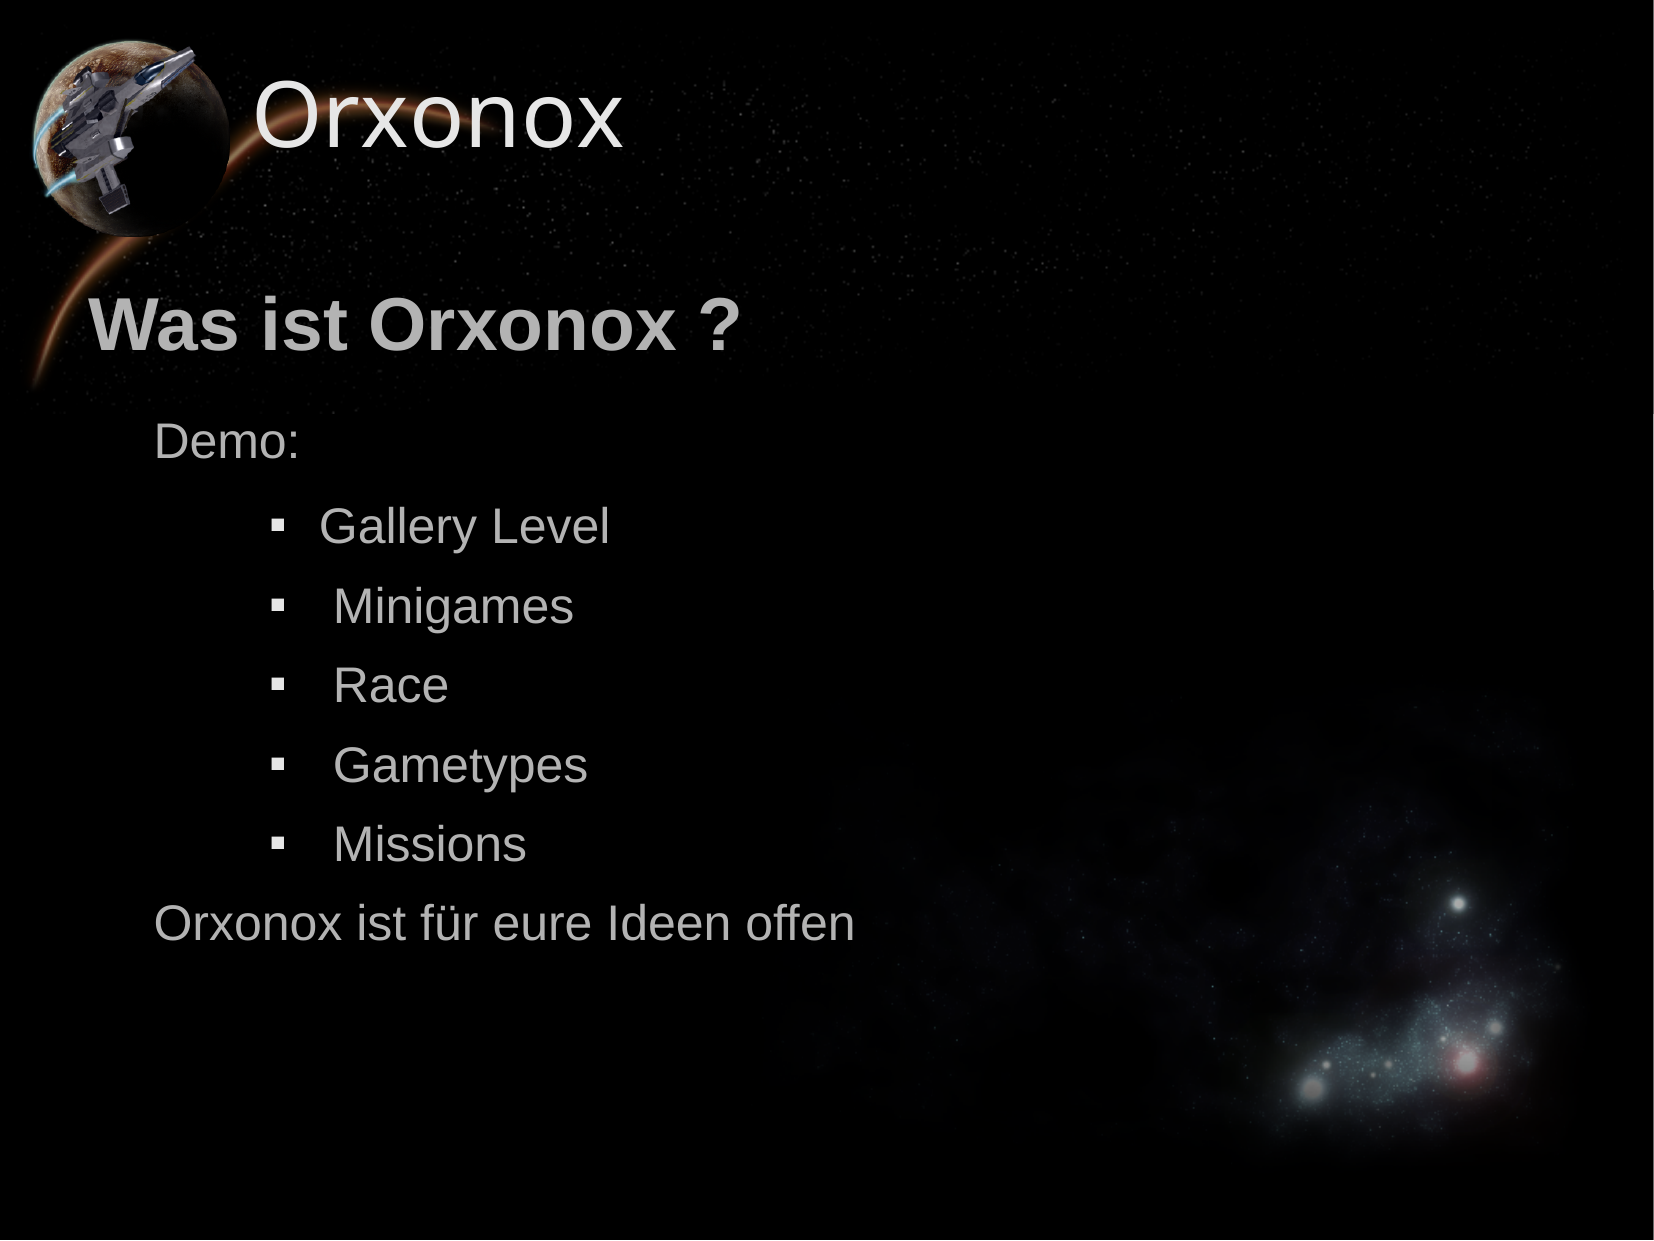

# Was ist Orxonox ?
Demo:
Gallery Level
 Minigames
 Race
 Gametypes
 Missions
Orxonox ist für eure Ideen offen